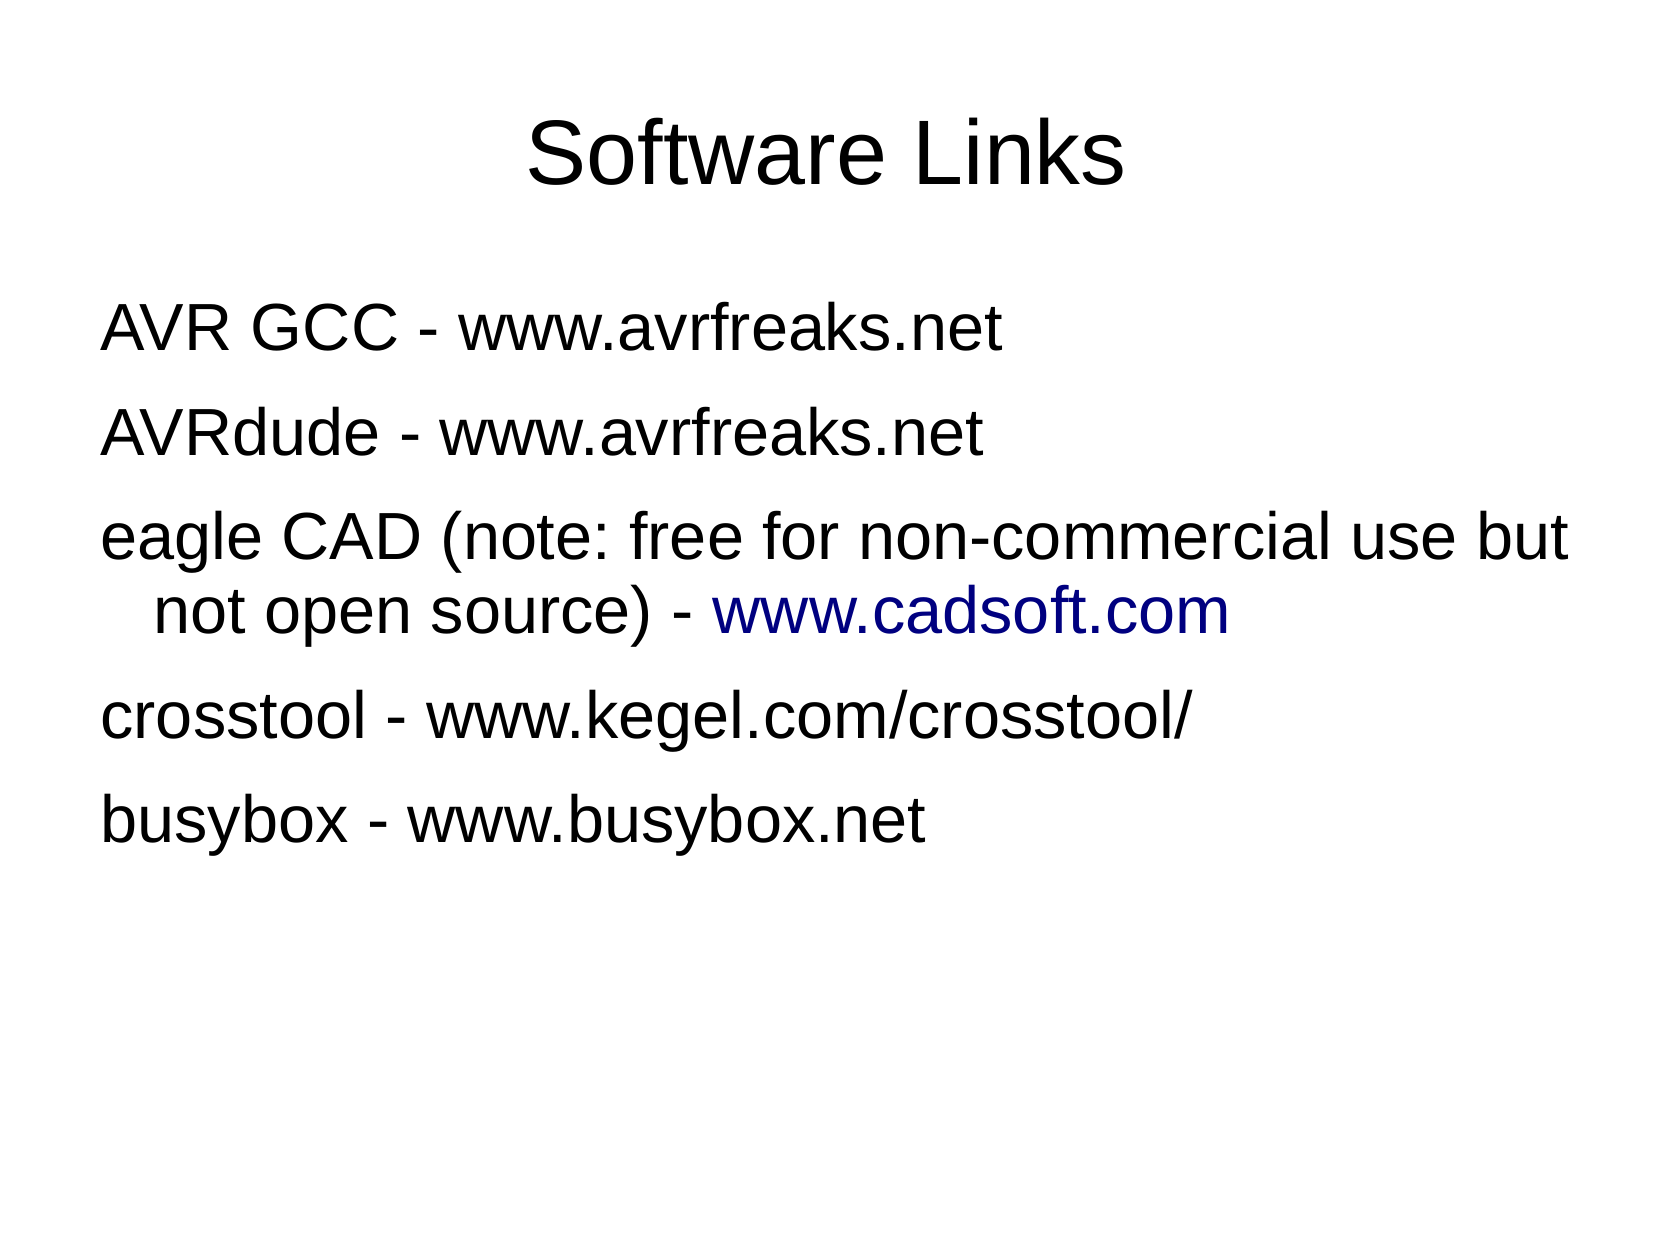

# Software Links
AVR GCC - www.avrfreaks.net
AVRdude - www.avrfreaks.net
eagle CAD (note: free for non-commercial use but not open source) - www.cadsoft.com
crosstool - www.kegel.com/crosstool/
busybox - www.busybox.net